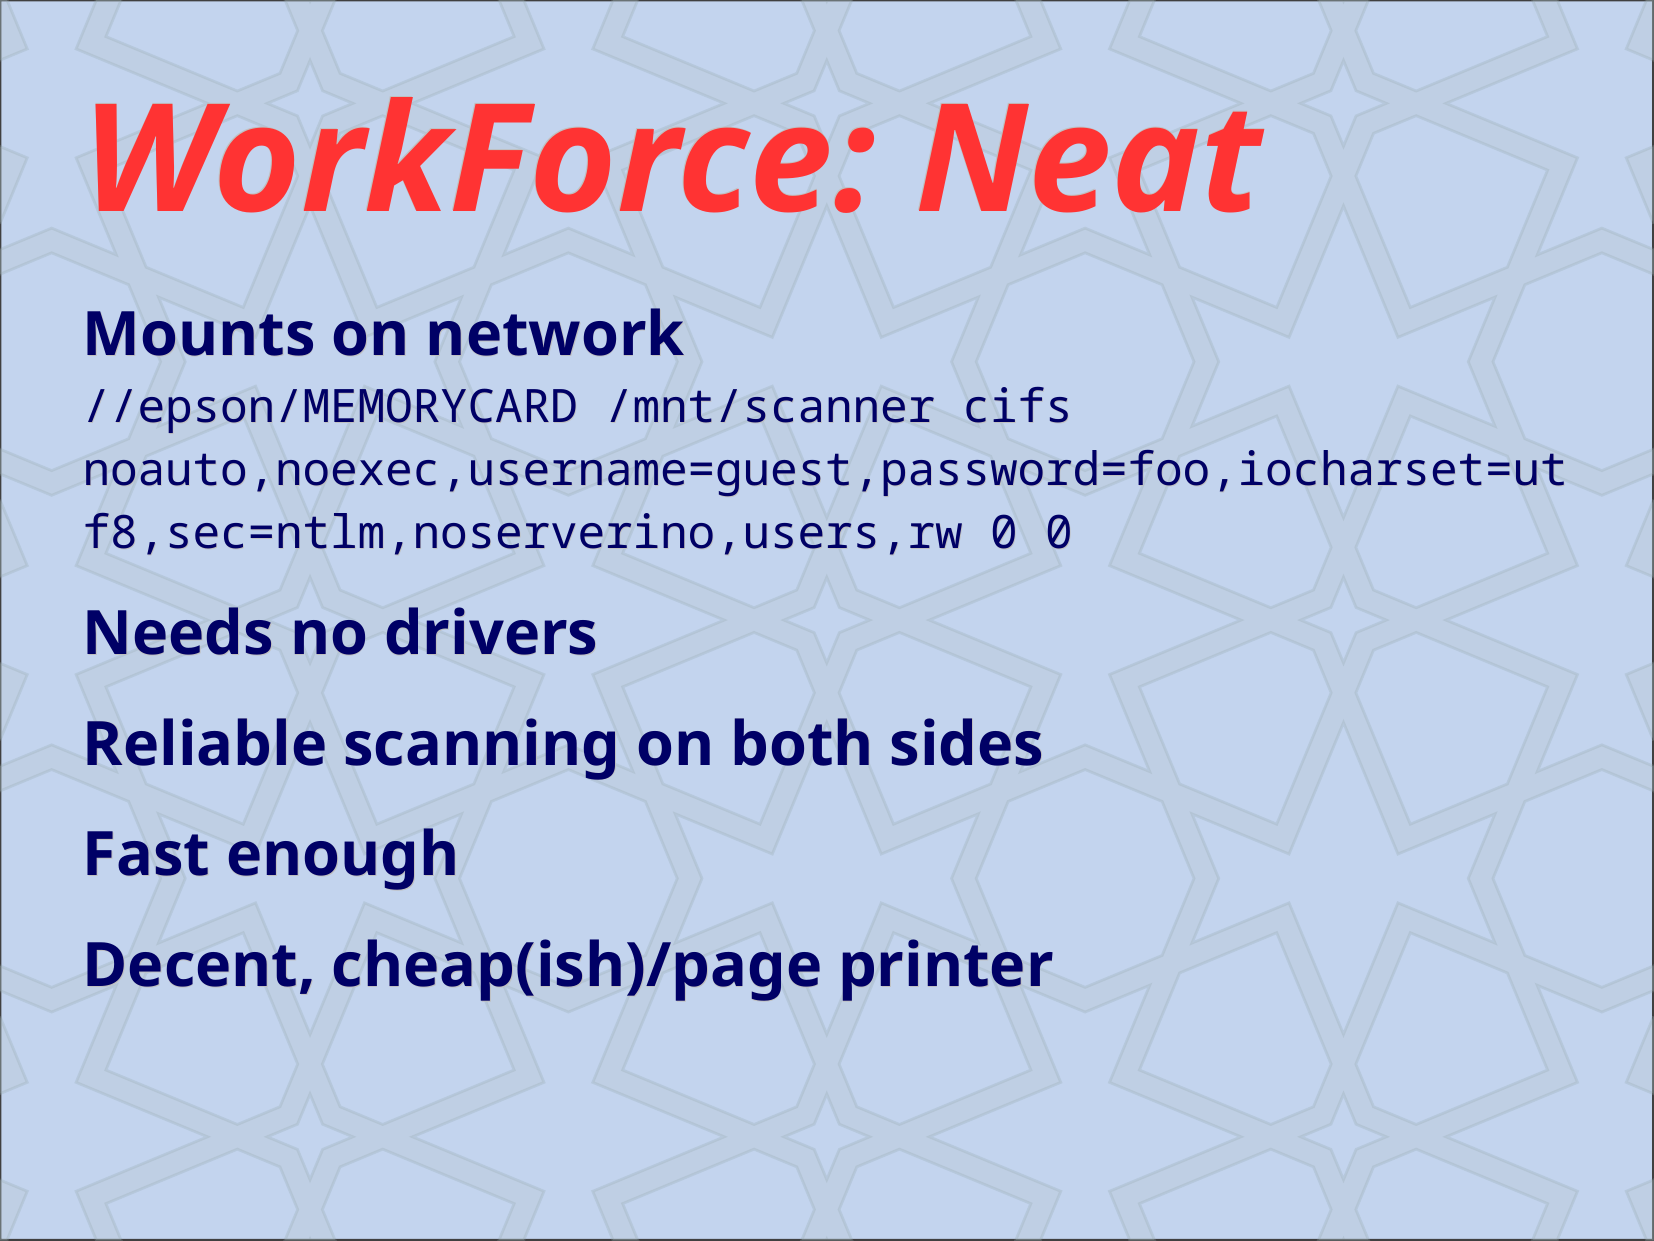

# WorkForce: Neat
Mounts on network
//epson/MEMORYCARD /mnt/scanner cifs noauto,noexec,username=guest,password=foo,iocharset=utf8,sec=ntlm,noserverino,users,rw 0 0
Needs no drivers
Reliable scanning on both sides
Fast enough
Decent, cheap(ish)/page printer